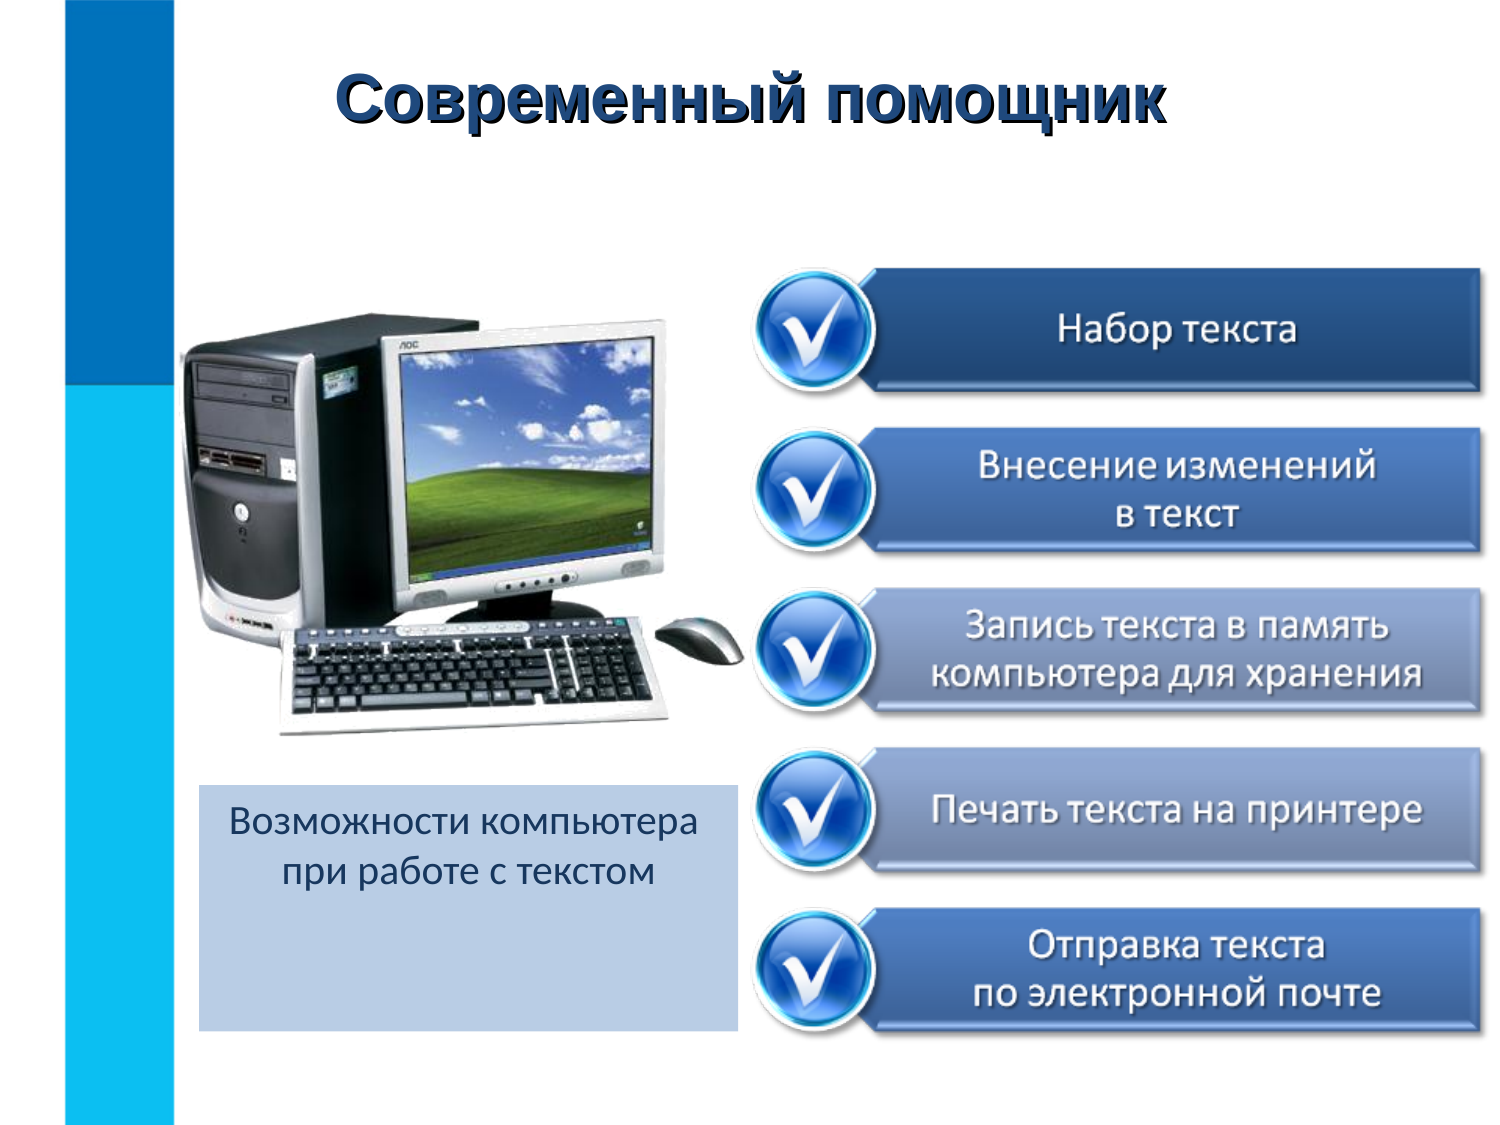

# Современный помощник
Возможности компьютера
при работе с текстом